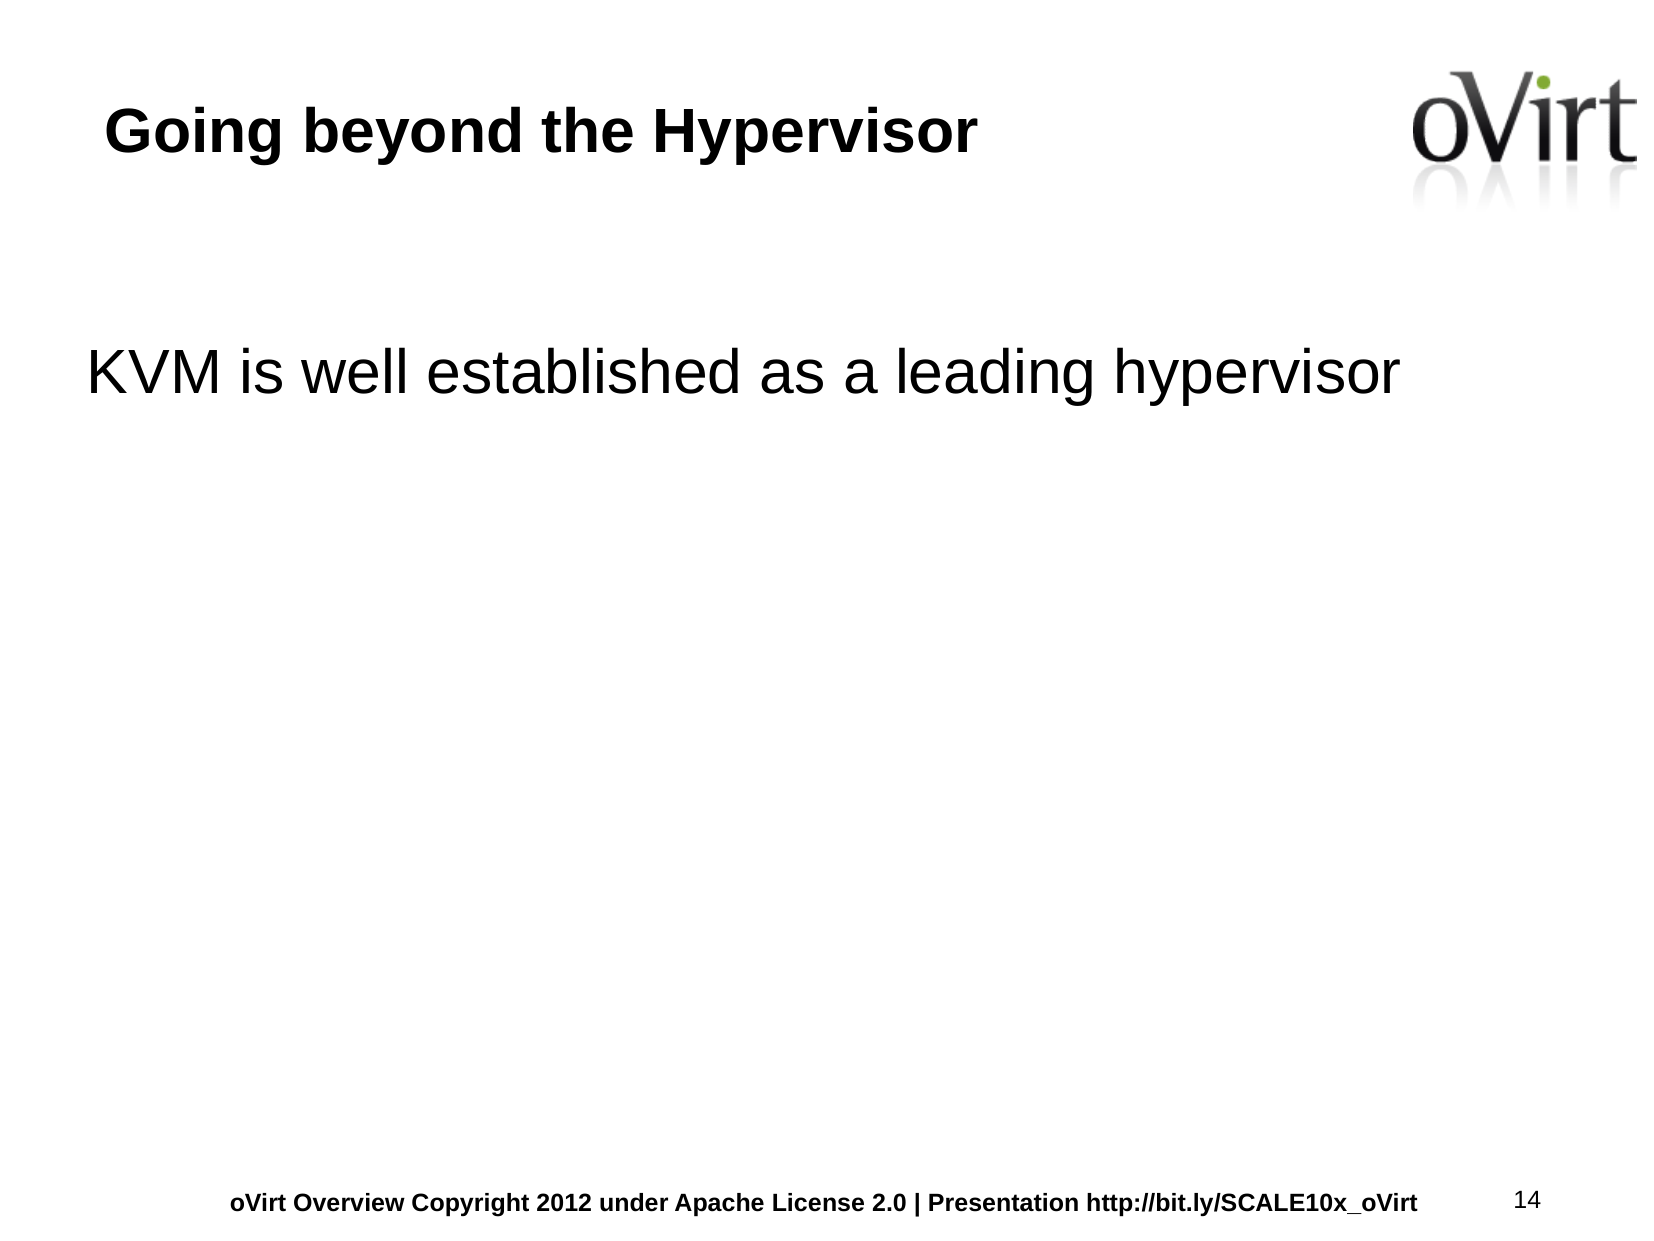

# Going beyond the Hypervisor
KVM is well established as a leading hypervisor